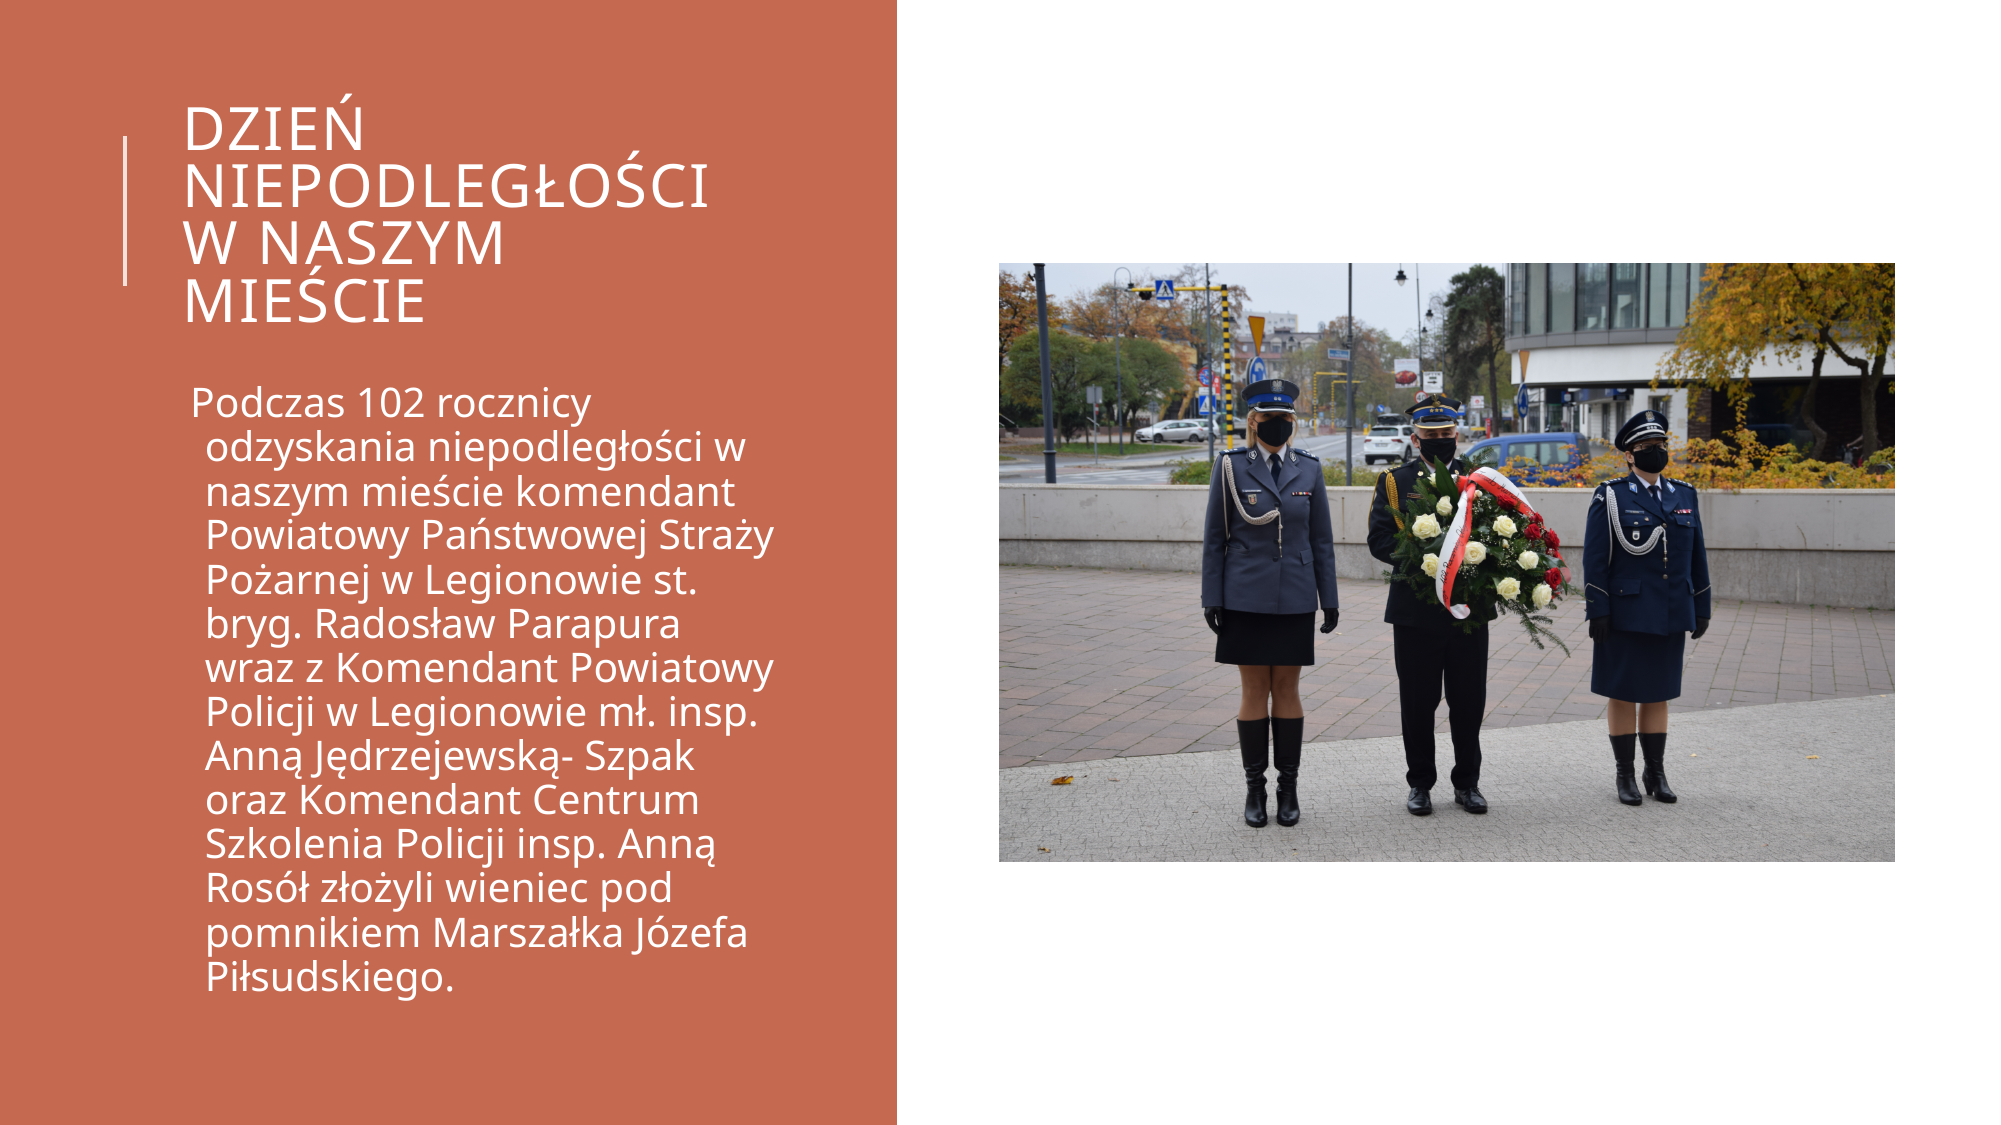

# Dzień niepodległości w naszym mieście
Podczas 102 rocznicy odzyskania niepodległości w naszym mieście komendant Powiatowy Państwowej Straży Pożarnej w Legionowie st. bryg. Radosław Parapura wraz z Komendant Powiatowy Policji w Legionowie mł. insp. Anną Jędrzejewską- Szpak oraz Komendant Centrum Szkolenia Policji insp. Anną Rosół złożyli wieniec pod pomnikiem Marszałka Józefa Piłsudskiego.